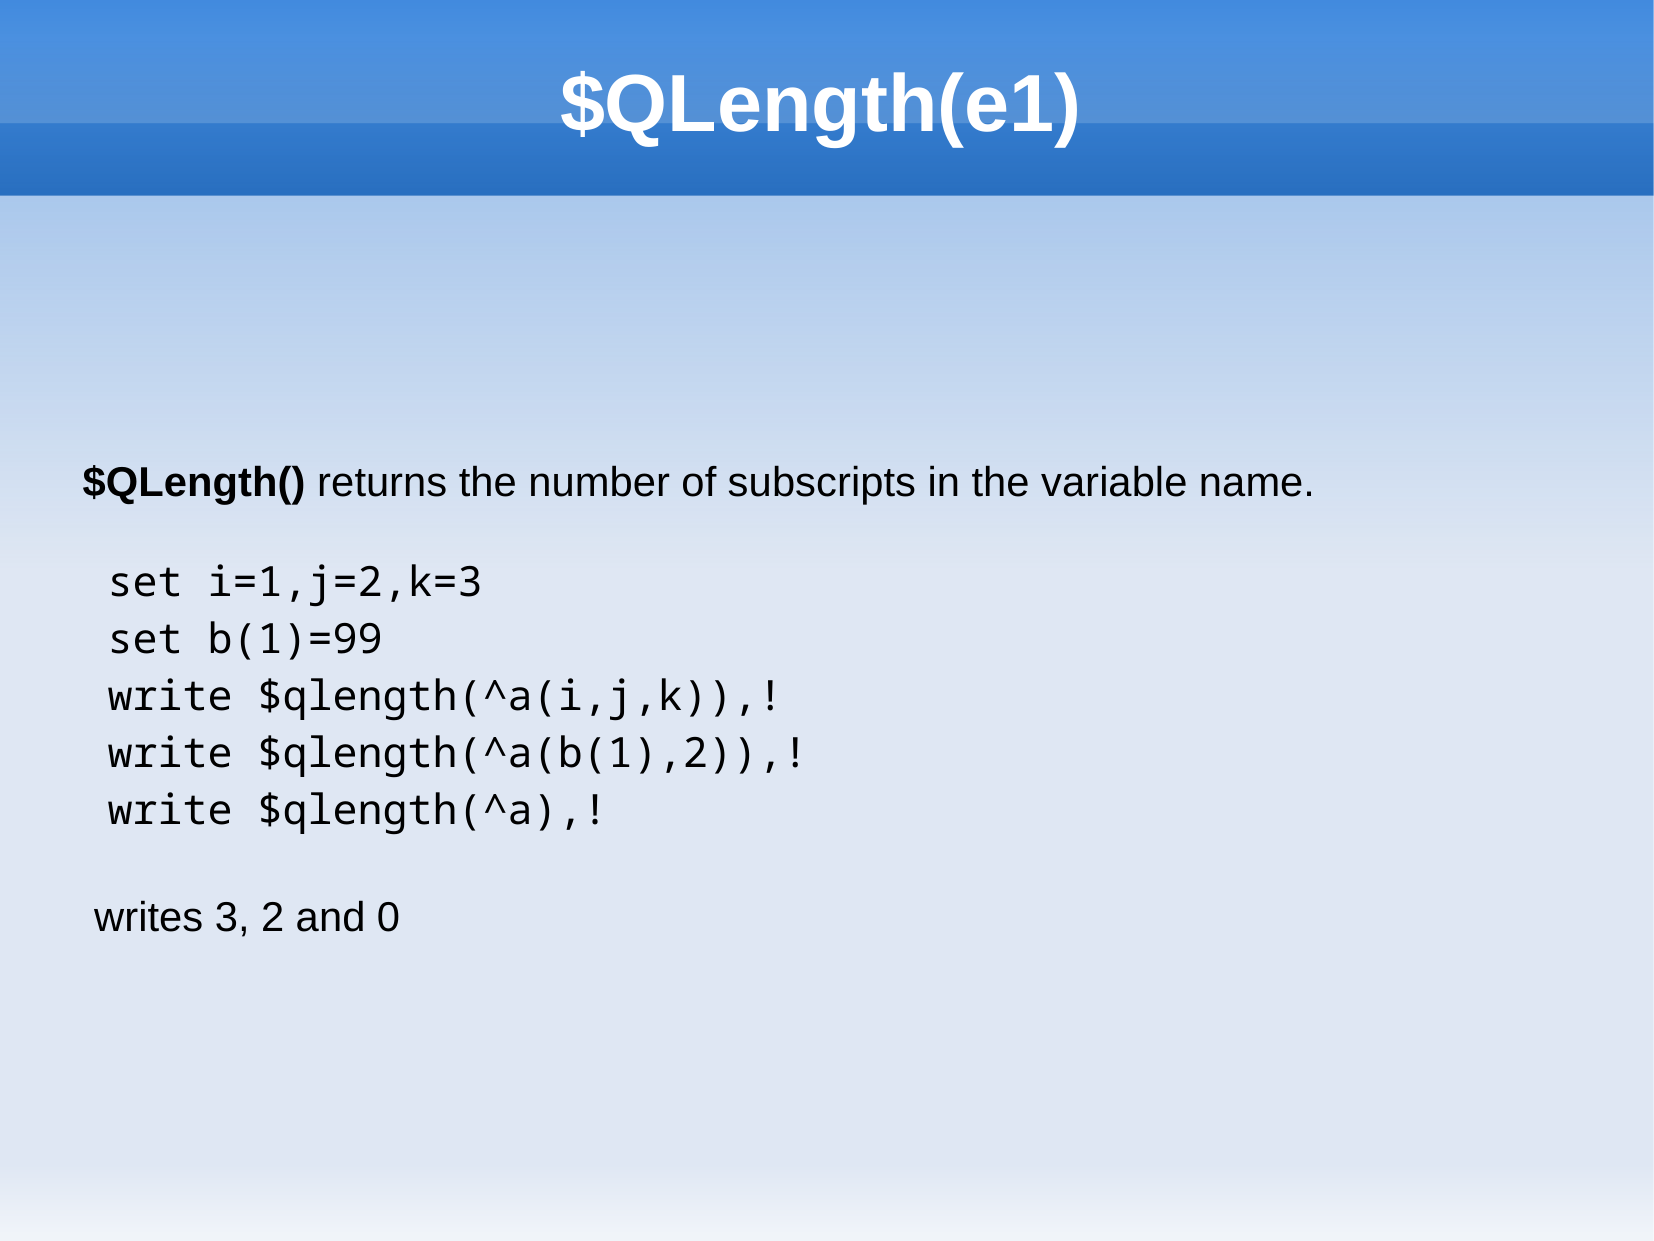

# $QLength(e1)
$QLength() returns the number of subscripts in the variable name.
 set i=1,j=2,k=3
 set b(1)=99
 write $qlength(^a(i,j,k)),!
 write $qlength(^a(b(1),2)),!
 write $qlength(^a),!
 writes 3, 2 and 0